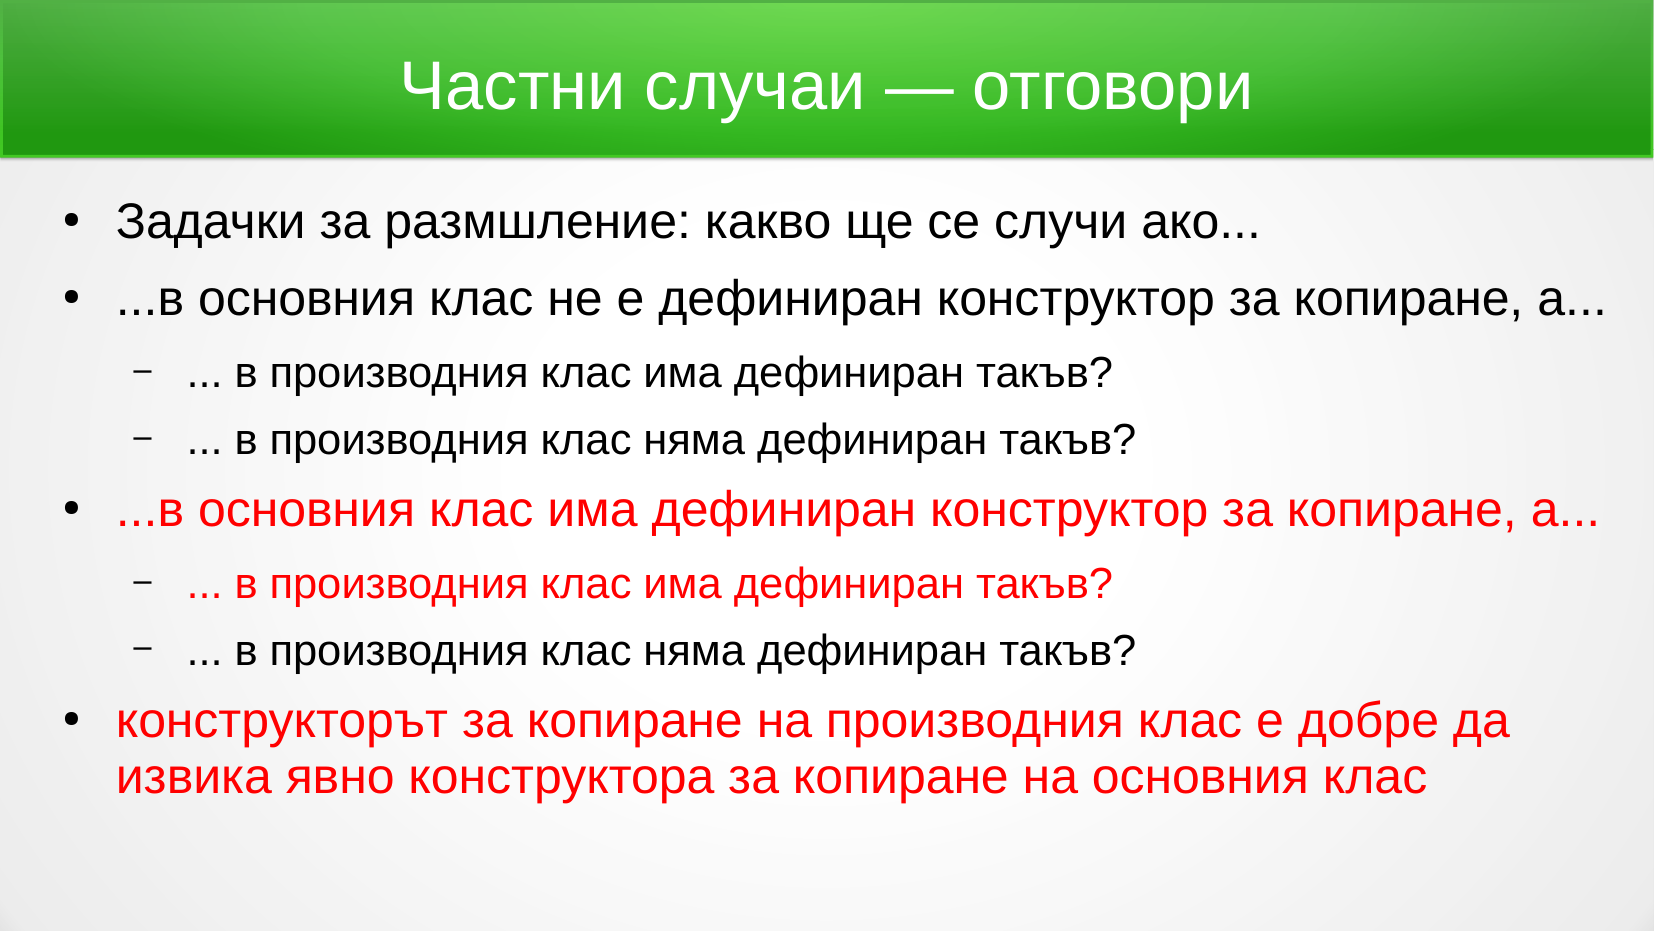

# Частни случаи — отговори
Задачки за размшление: какво ще се случи ако...
...в основния клас не е дефиниран конструктор за копиране, а...
... в производния клас има дефиниран такъв?
... в производния клас няма дефиниран такъв?
...в основния клас има дефиниран конструктор за копиране, а...
... в производния клас има дефиниран такъв?
... в производния клас няма дефиниран такъв?
конструкторът за копиране на производния клас е добре да извика явно конструктора за копиране на основния клас